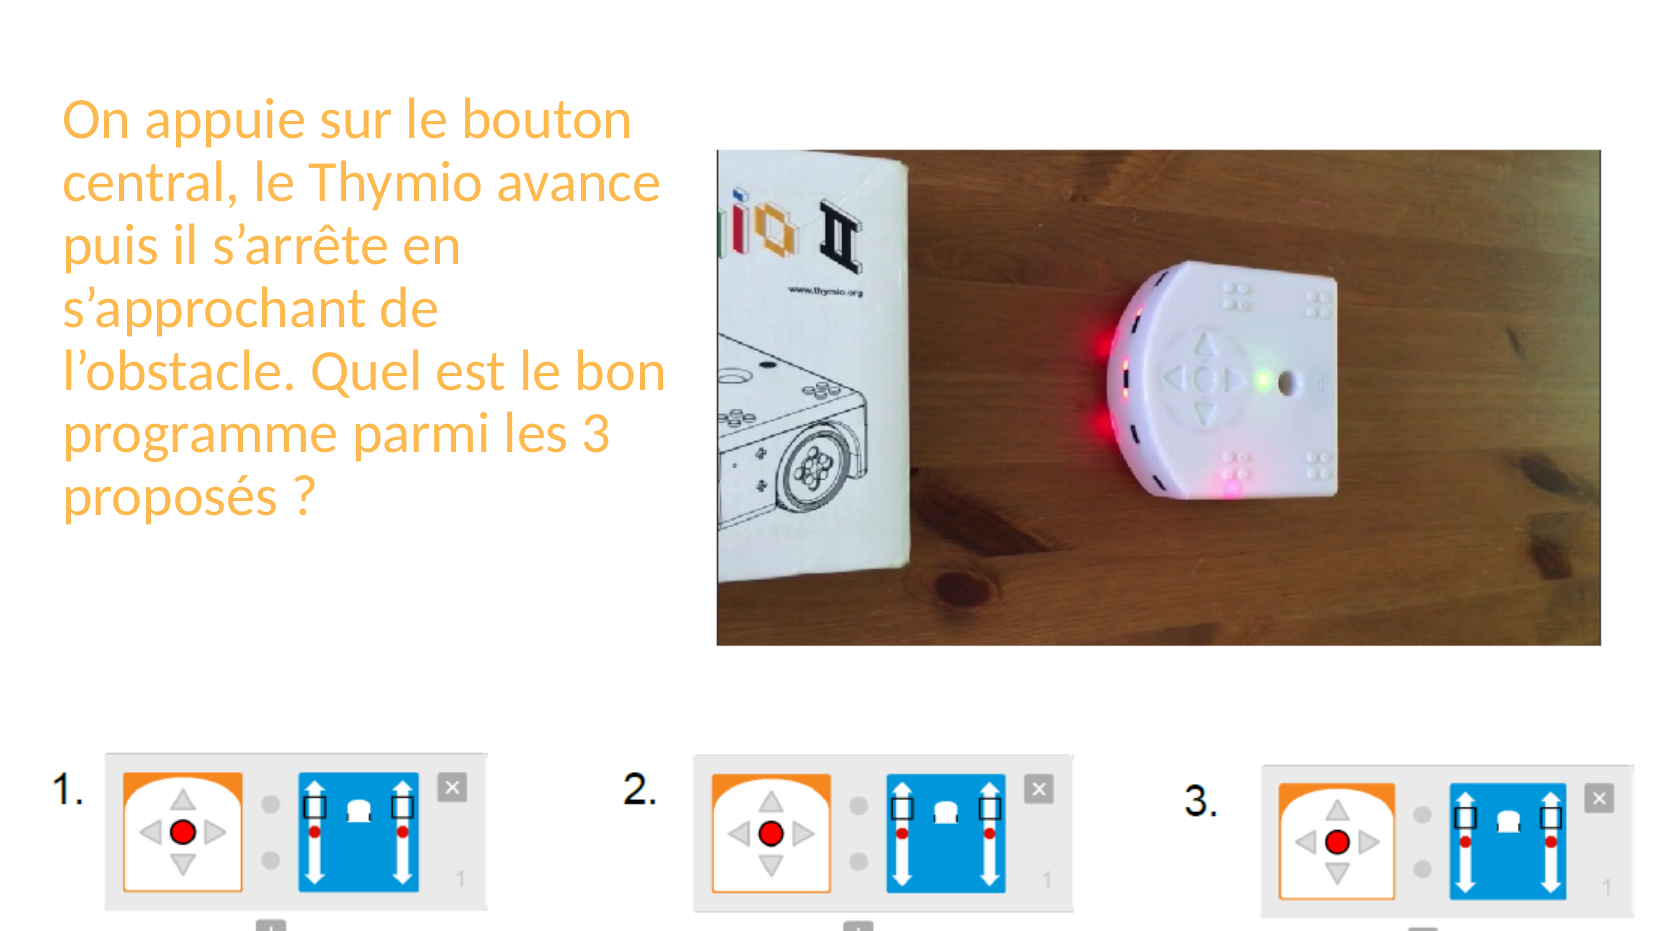

On appuie sur le bouton central, le Thymio avance puis il s’arrête en s’approchant de l’obstacle. Quel est le bon programme parmi les 3 proposés ?